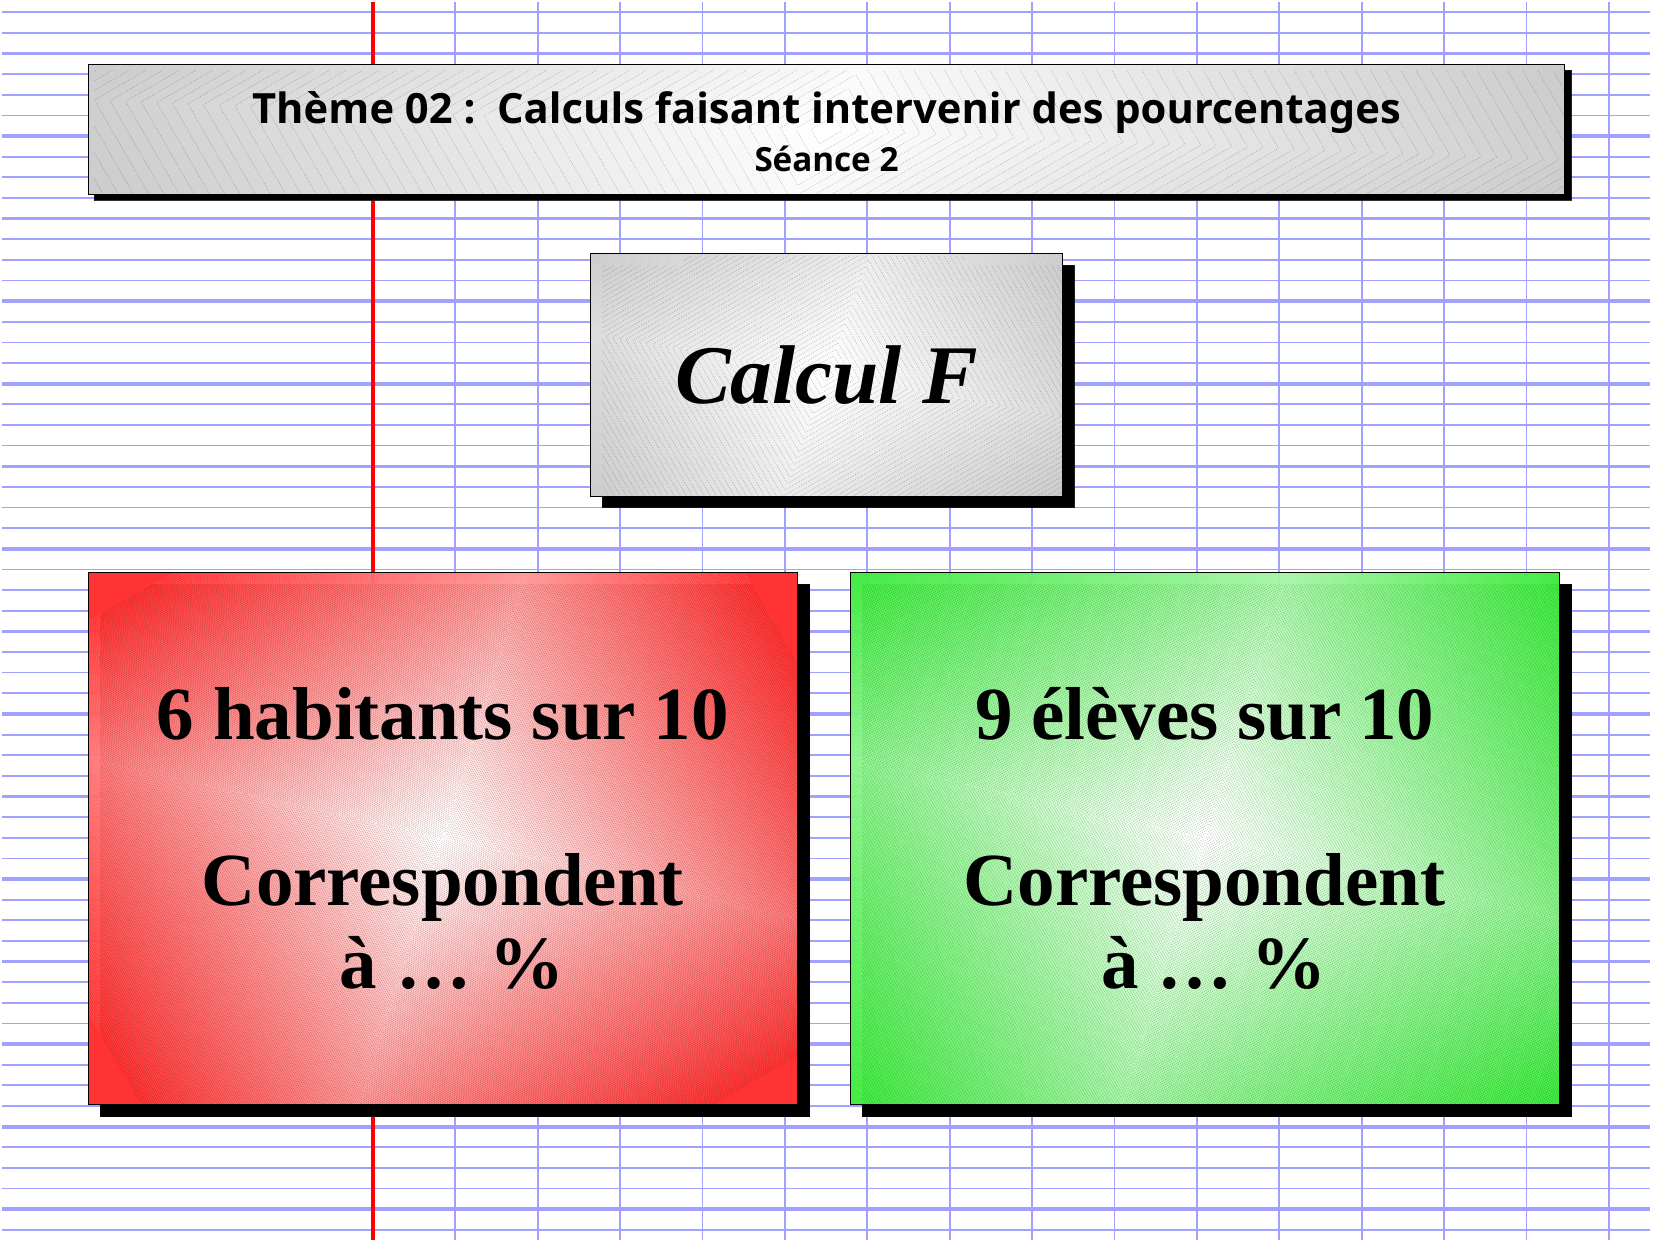

Thème 02 : Calculs faisant intervenir des pourcentages
Séance 2
Calcul F
10
11
12
13
14
15
9
0
1
2
3
4
5
6
7
8
6 habitants sur 10
Correspondent
 à … %
9 élèves sur 10
Correspondent
 à … %